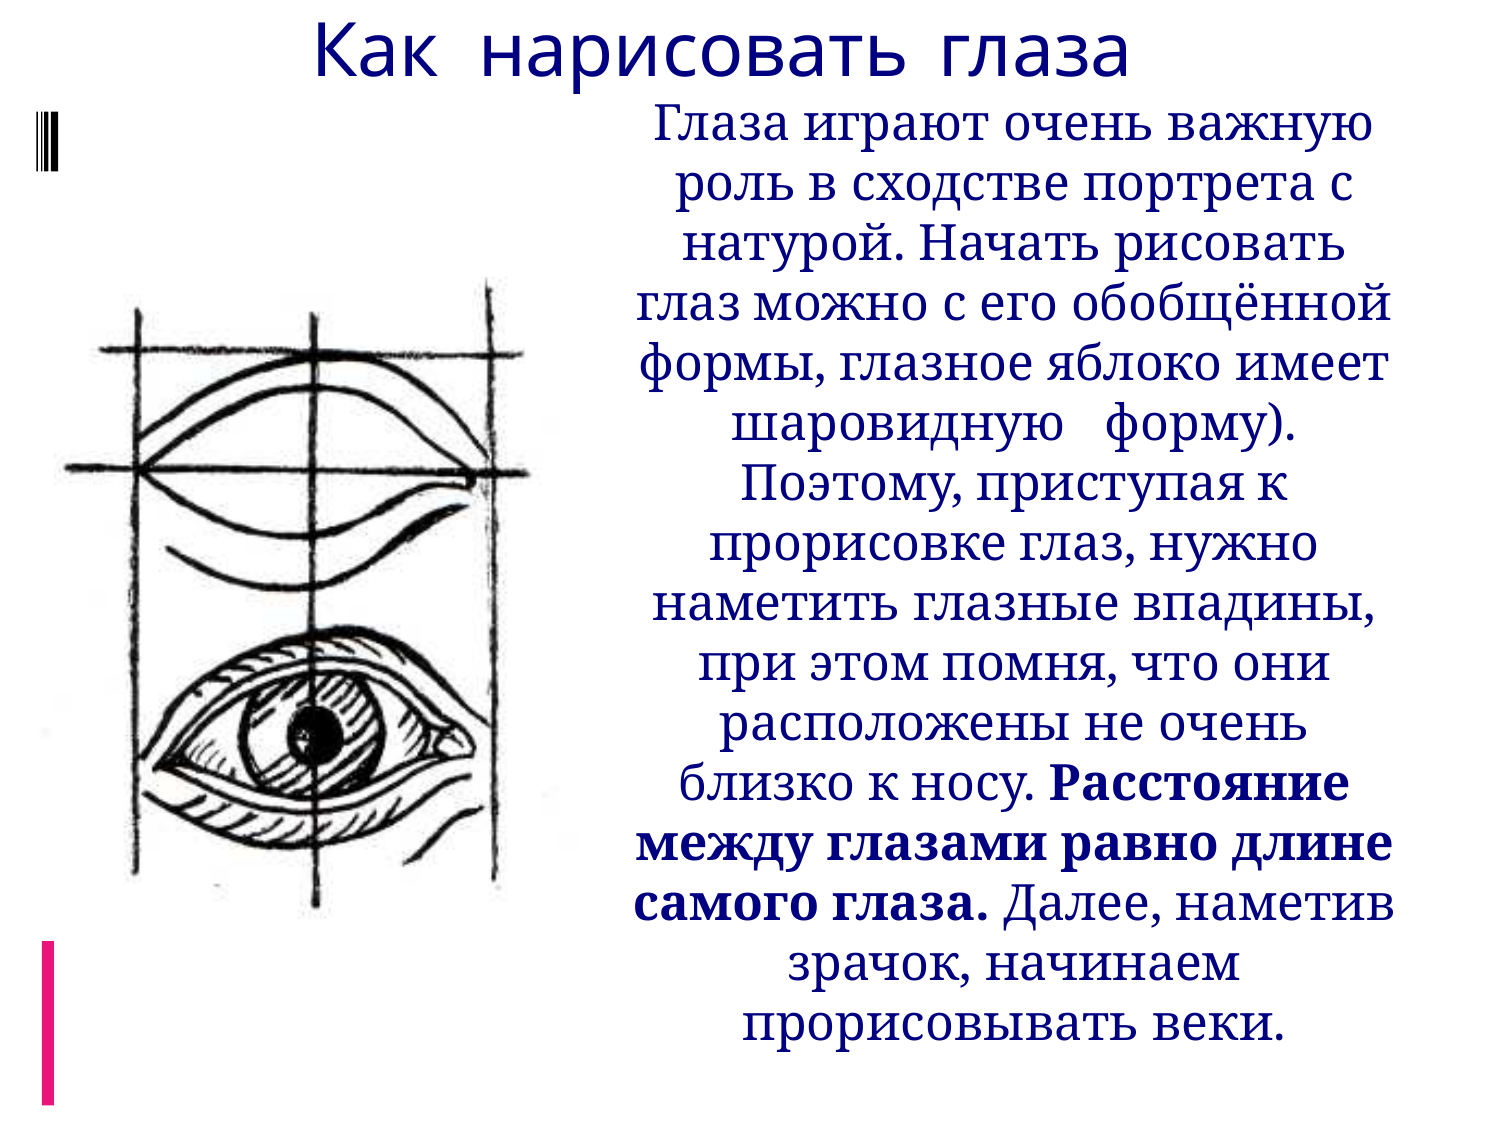

# Как нарисовать глаза
Глаза играют очень важную роль в сходстве портрета с натурой. Начать рисовать глаз можно с его обобщённой формы, глазное яблоко имеет шаровидную форму). Поэтому, приступая к прорисовке глаз, нужно наметить глазные впадины, при этом помня, что они расположены не очень близко к носу. Расстояние между глазами равно длине самого глаза. Далее, наметив зрачок, начинаем прорисовывать веки.